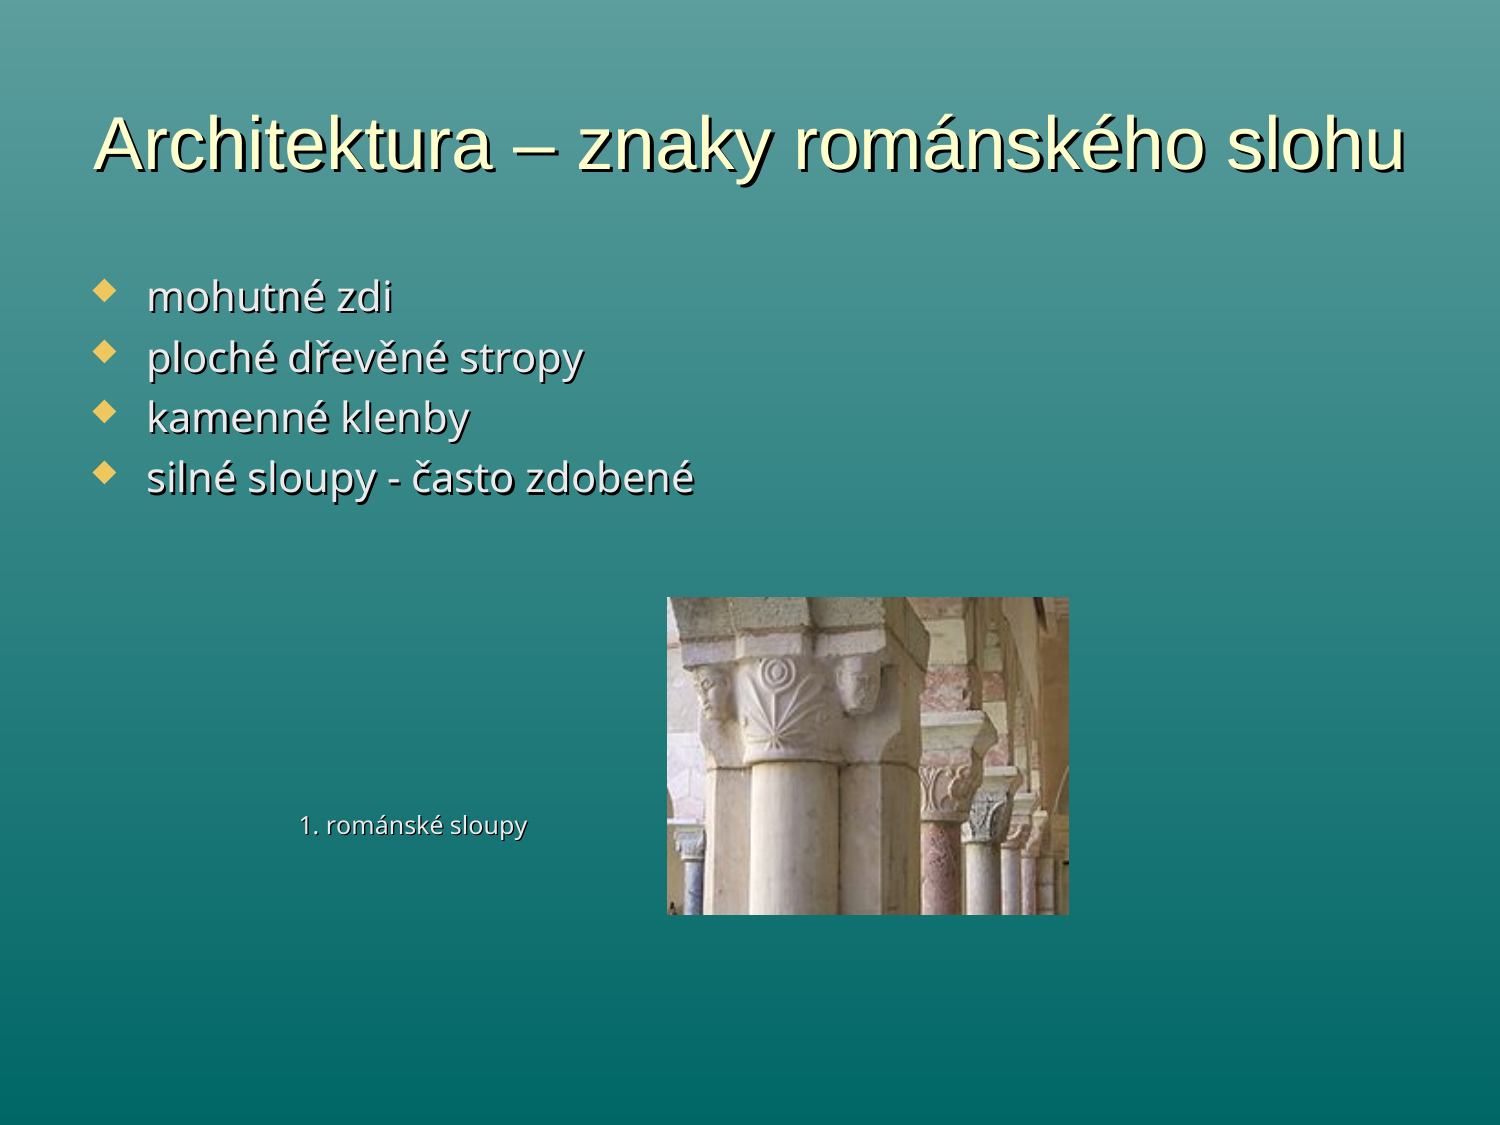

# Architektura – znaky románského slohu
mohutné zdi
ploché dřevěné stropy
kamenné klenby
silné sloupy - často zdobené
		 1. románské sloupy